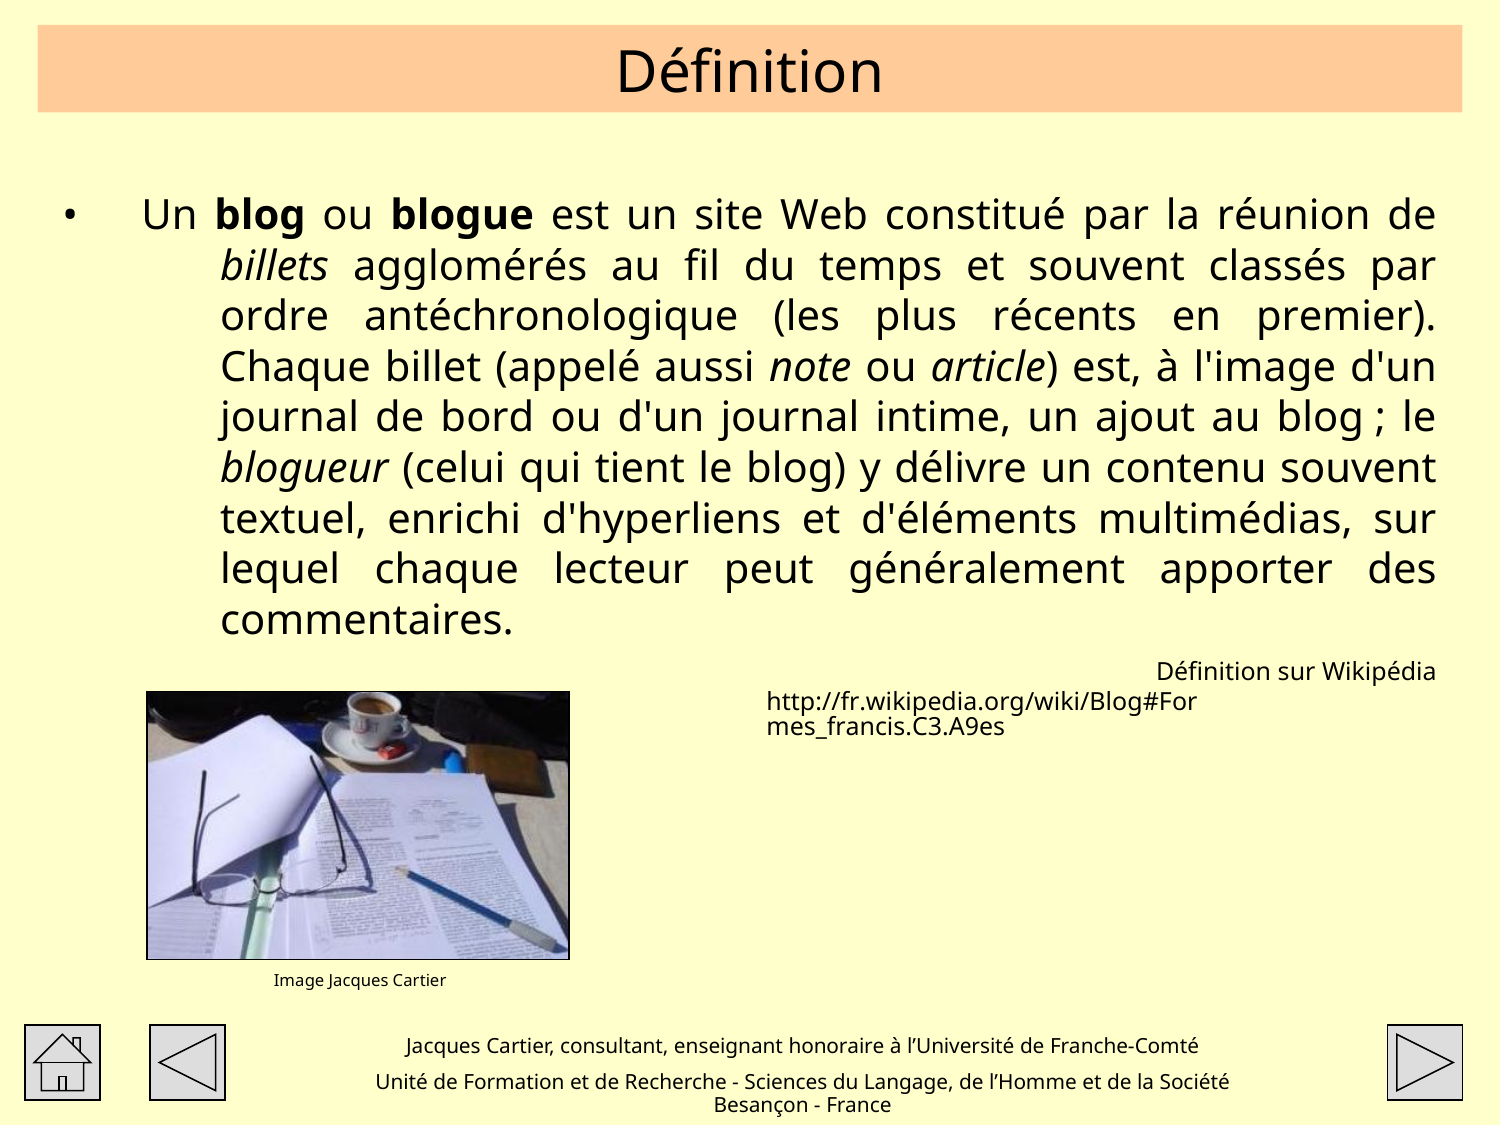

# Définition
Un blog ou blogue est un site Web constitué par la réunion de billets agglomérés au fil du temps et souvent classés par ordre antéchronologique (les plus récents en premier). Chaque billet (appelé aussi note ou article) est, à l'image d'un journal de bord ou d'un journal intime, un ajout au blog ; le blogueur (celui qui tient le blog) y délivre un contenu souvent textuel, enrichi d'hyperliens et d'éléments multimédias, sur lequel chaque lecteur peut généralement apporter des commentaires.
Définition sur Wikipédia
http://fr.wikipedia.org/wiki/Blog#Formes_francis.C3.A9es
Image Jacques Cartier